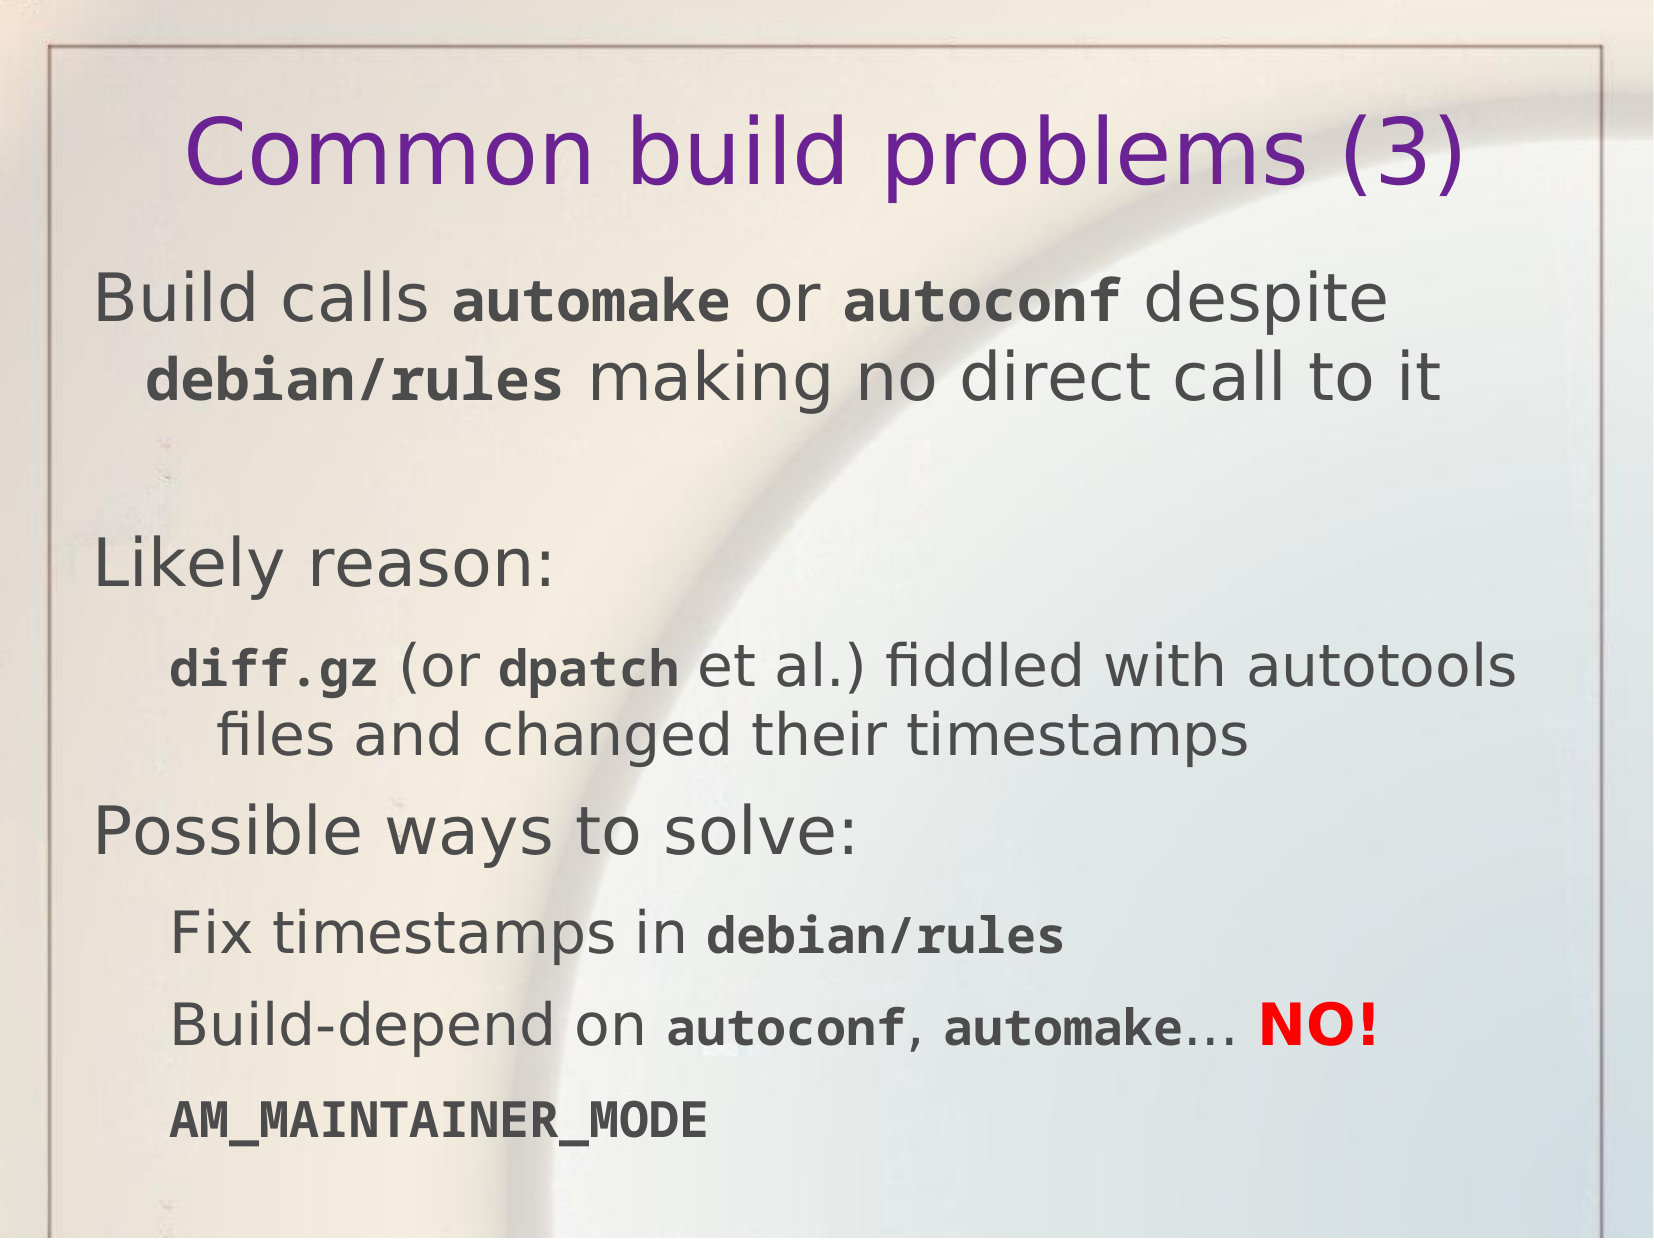

# Common build problems (3)
Build calls automake or autoconf despite debian/rules making no direct call to it
Likely reason:
diff.gz (or dpatch et al.) fiddled with autotools files and changed their timestamps
Possible ways to solve:
Fix timestamps in debian/rules
Build-depend on autoconf, automake... NO!
AM_MAINTAINER_MODE